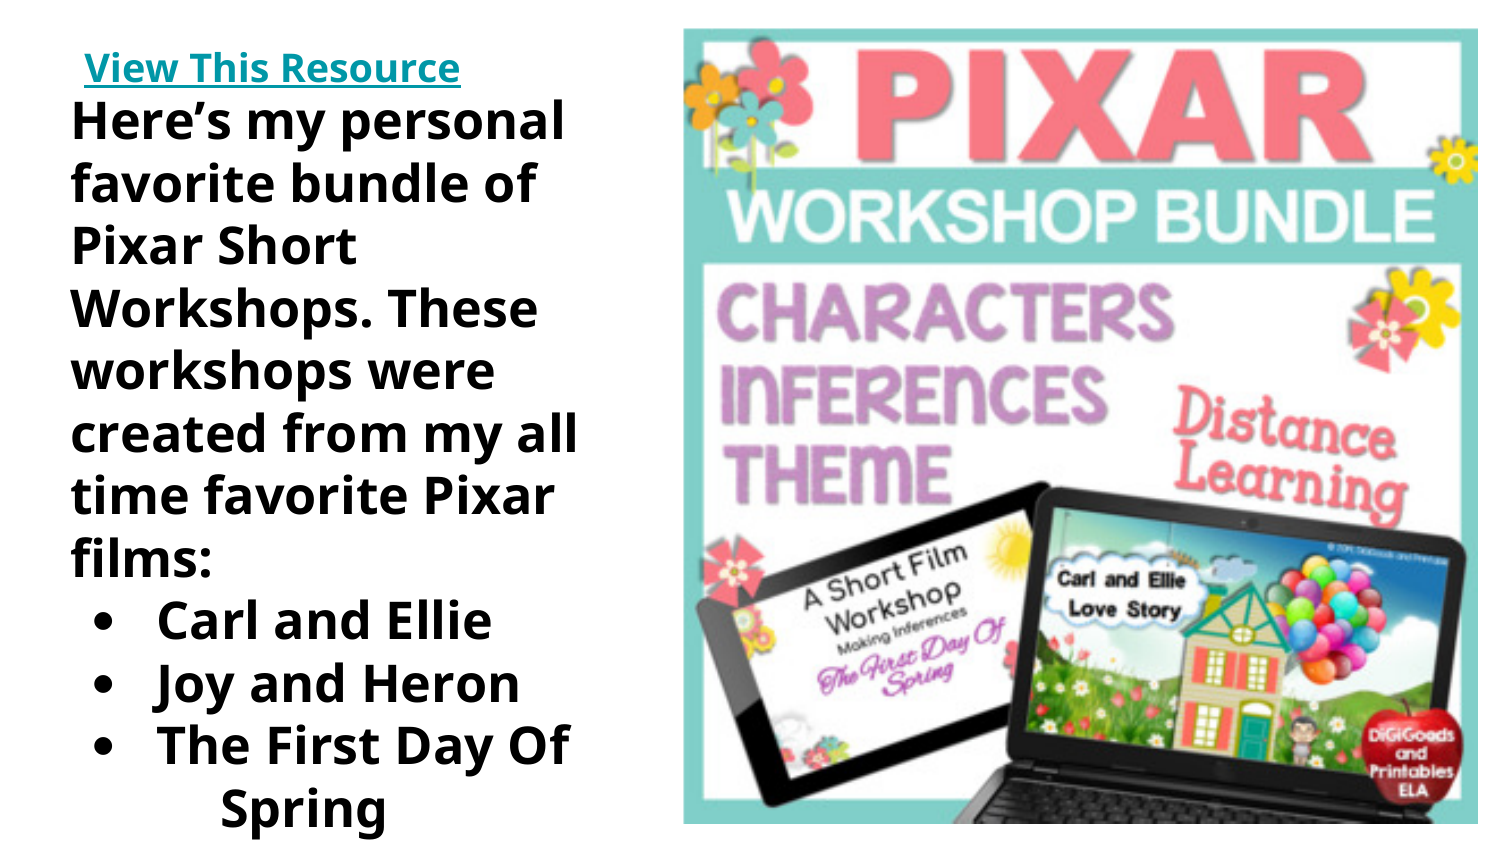

View This Resource
Here’s my personal favorite bundle of Pixar Short Workshops. These workshops were created from my all time favorite Pixar films:
Carl and Ellie
Joy and Heron
The First Day Of Spring
Each film is beautifully created with an important life lesson for students.